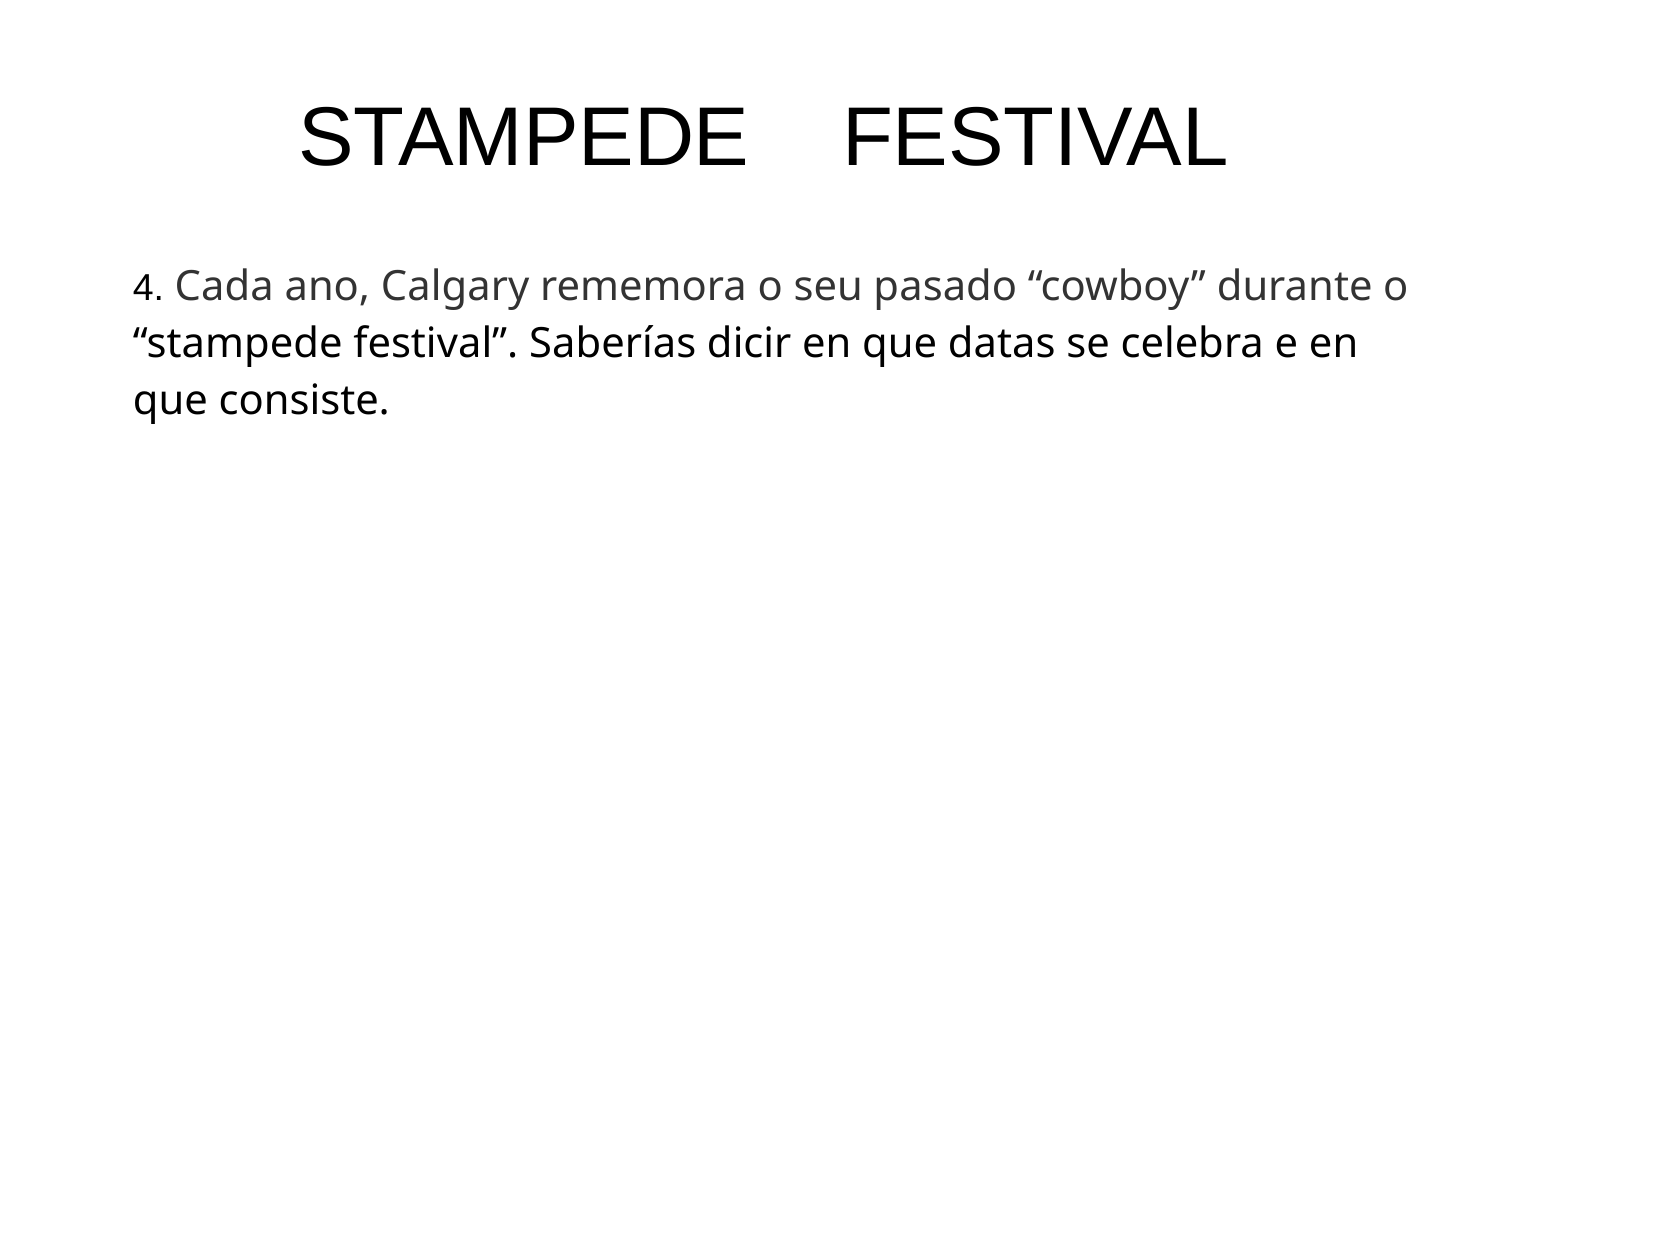

STAMPEDE FESTIVAL
4. Cada ano, Calgary rememora o seu pasado “cowboy” durante o “stampede festival”. Saberías dicir en que datas se celebra e en que consiste.